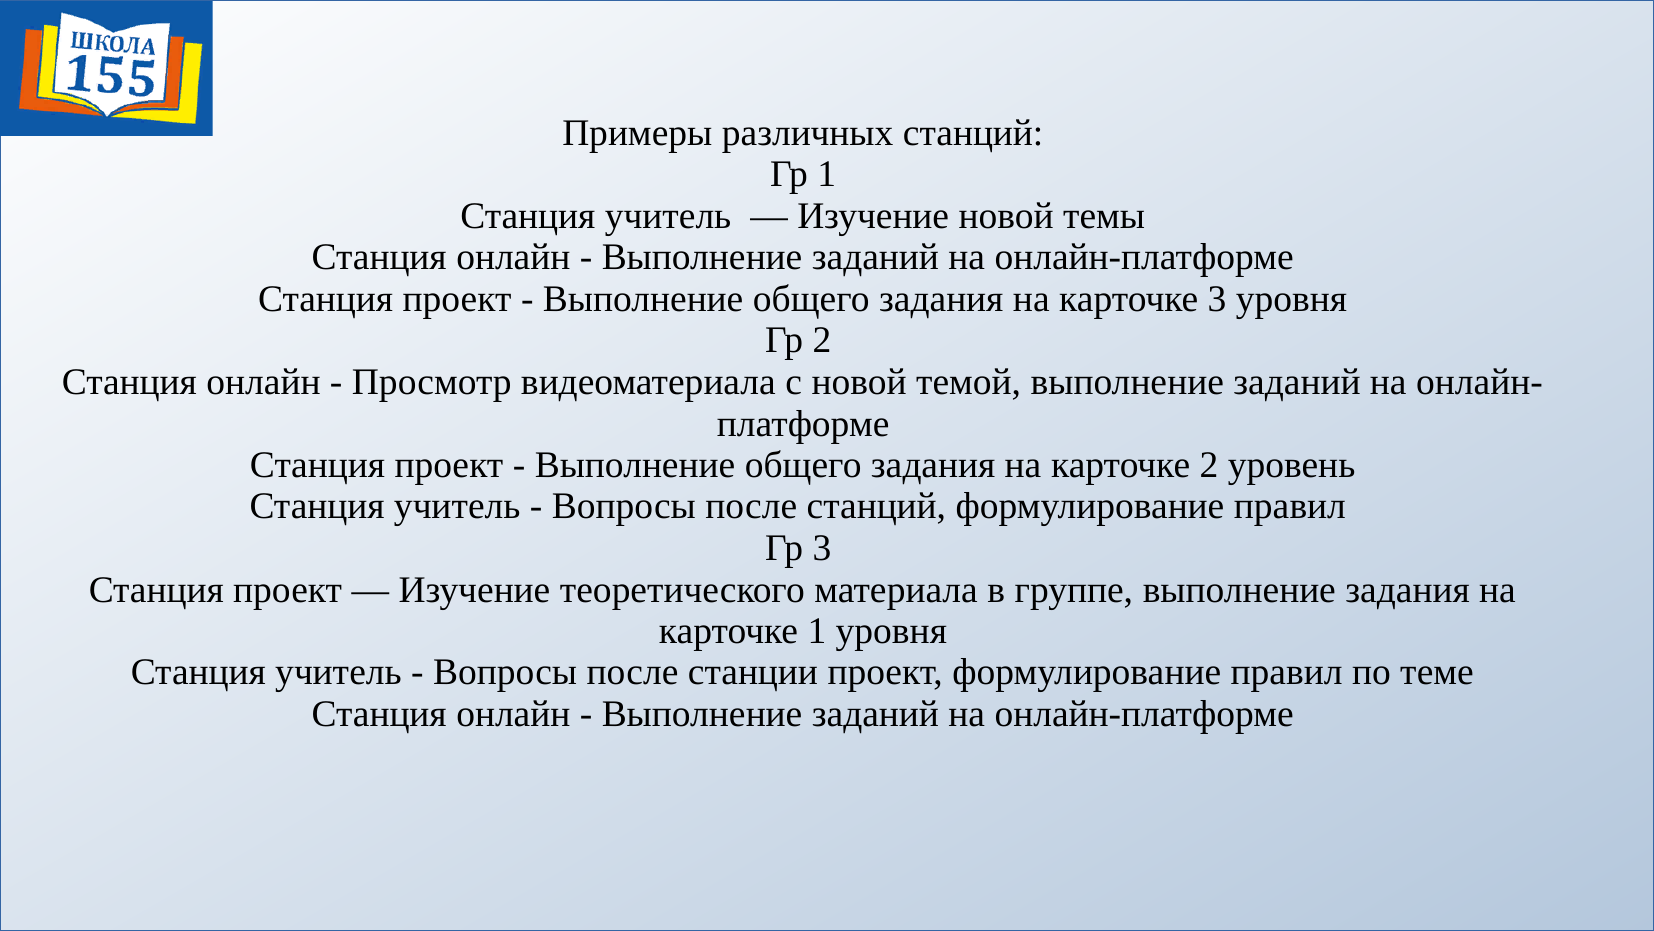

# Примеры различных станций:
Гр 1
Станция учитель — Изучение новой темы
Станция онлайн - Выполнение заданий на онлайн-платформе
Станция проект - Выполнение общего задания на карточке 3 уровня
Гр 2
Станция онлайн - Просмотр видеоматериала с новой темой, выполнение заданий на онлайн-платформе
Станция проект - Выполнение общего задания на карточке 2 уровень
Станция учитель - Вопросы после станций, формулирование правил
Гр 3
Станция проект — Изучение теоретического материала в группе, выполнение задания на карточке 1 уровня
Станция учитель - Вопросы после станции проект, формулирование правил по теме
Станция онлайн - Выполнение заданий на онлайн-платформе